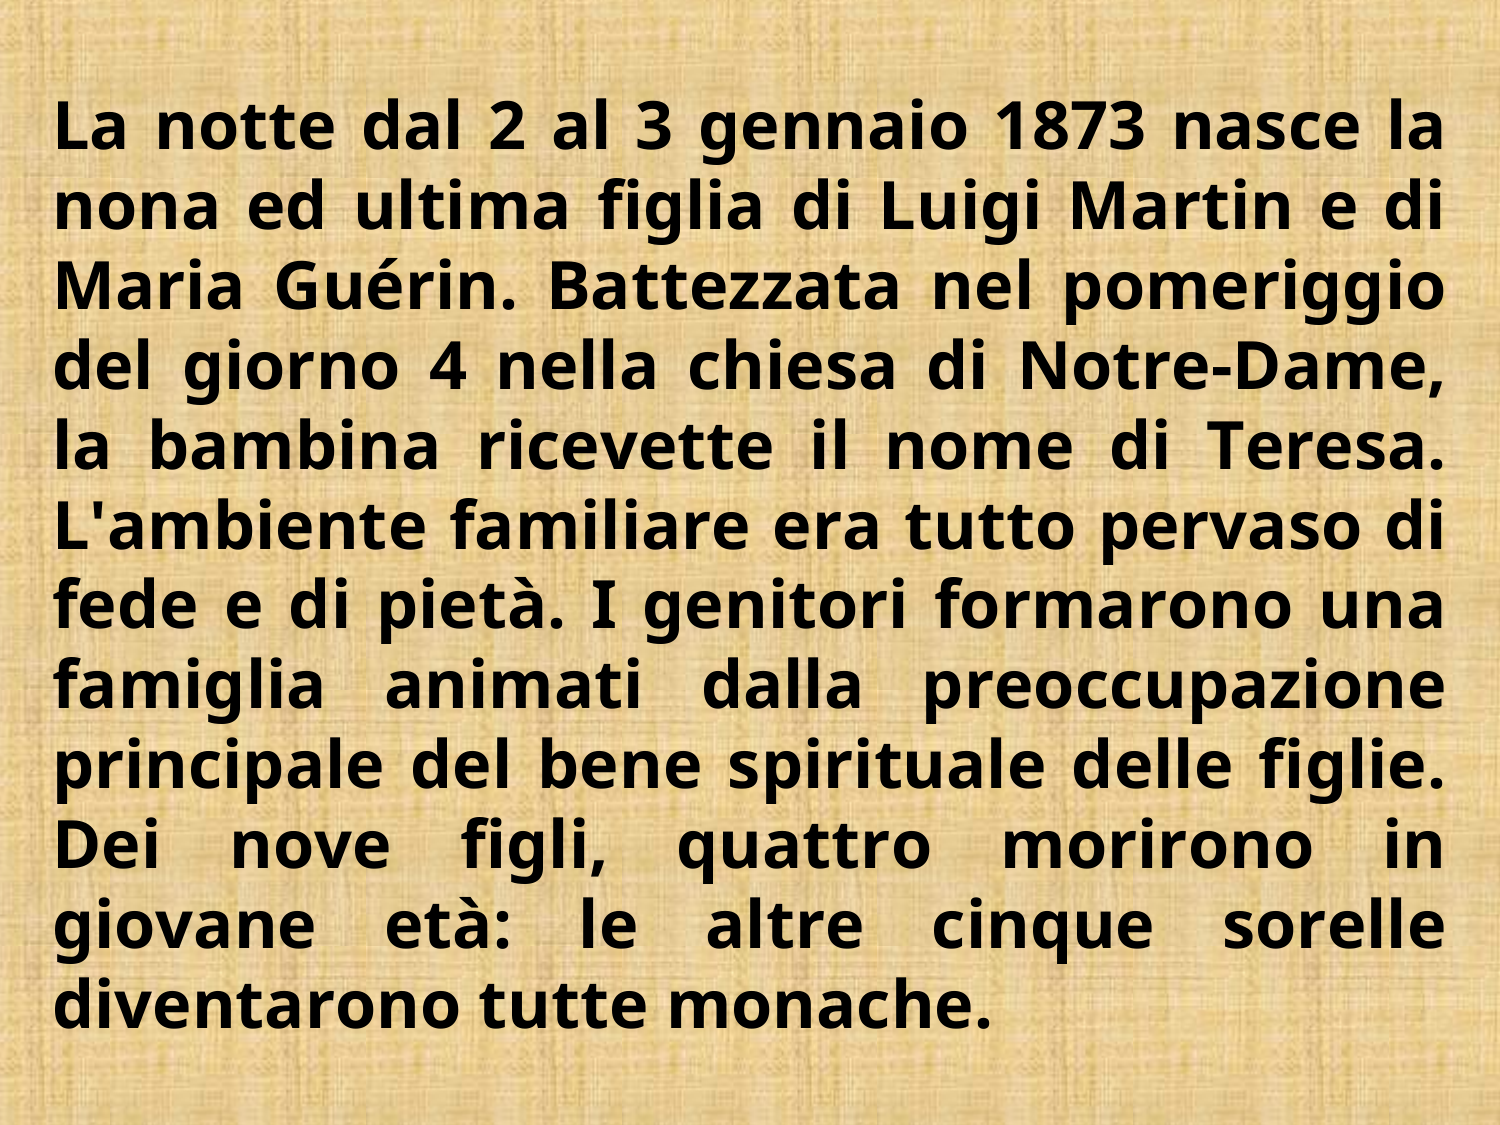

La notte dal 2 al 3 gennaio 1873 nasce la nona ed ultima figlia di Luigi Martin e di Maria Guérin. Battezzata nel pomeriggio del giorno 4 nella chiesa di Notre-Dame, la bambina ricevette il nome di Teresa. L'ambiente familiare era tutto pervaso di fede e di pietà. I genitori formarono una famiglia animati dalla preoccupazione principale del bene spirituale delle figlie. Dei nove figli, quattro morirono in giovane età: le altre cinque sorelle diventarono tutte monache.